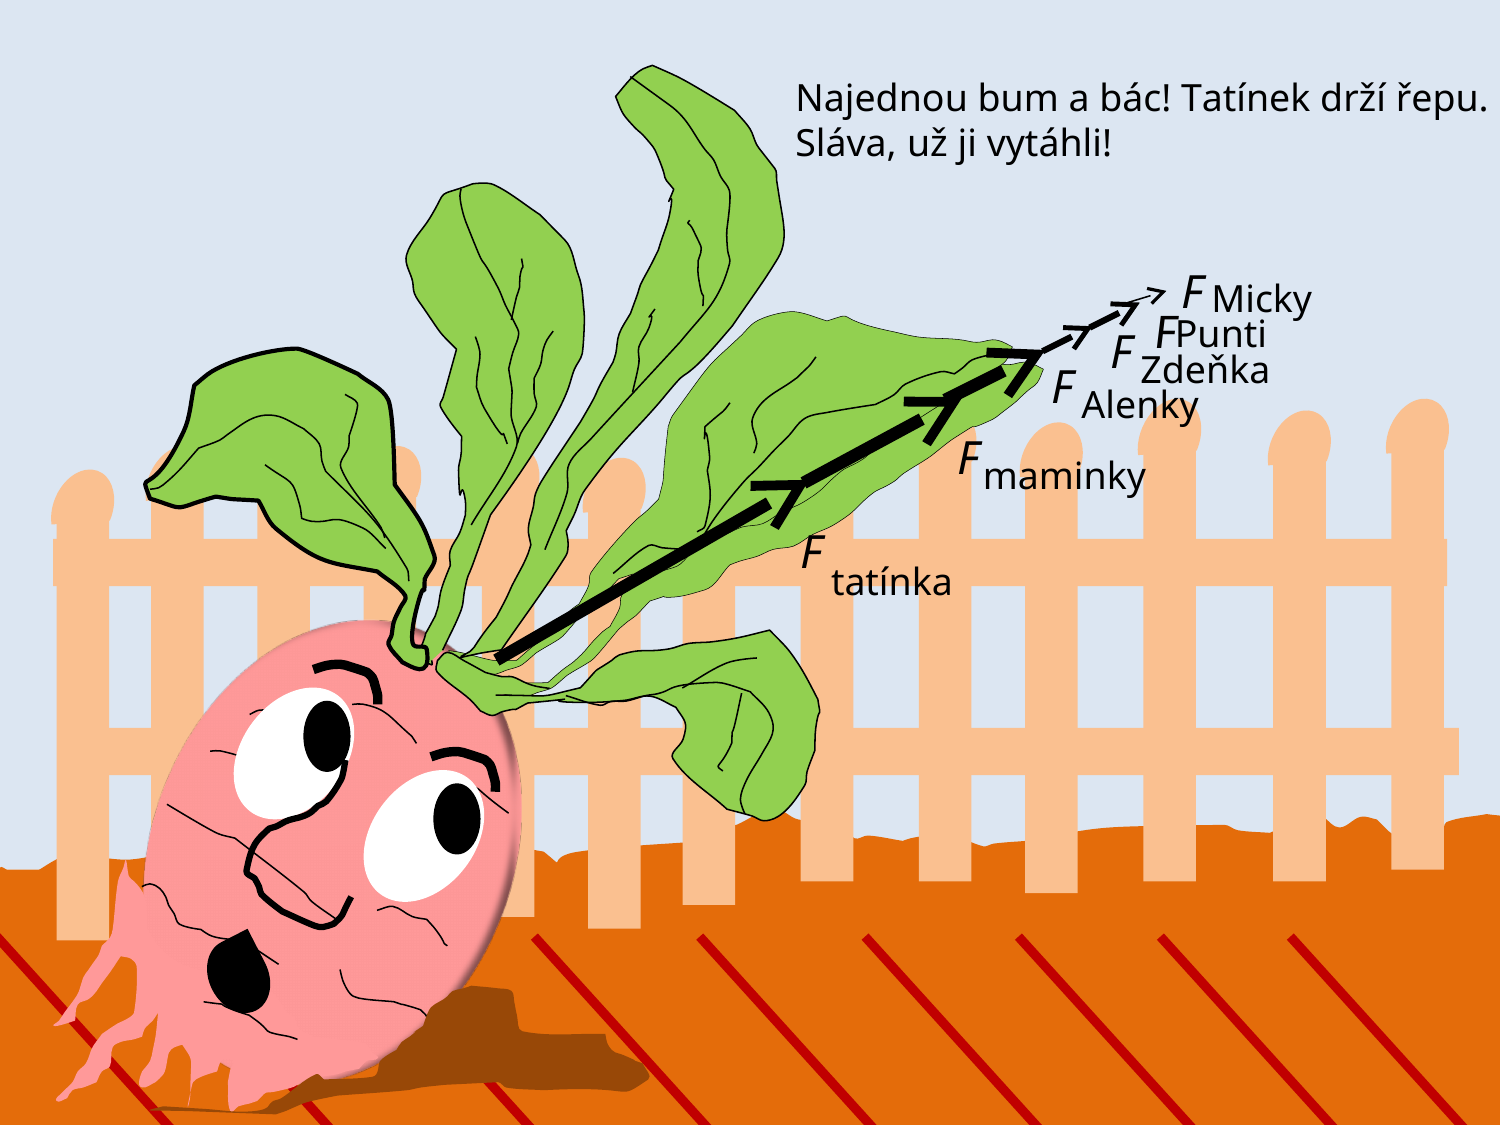

Najednou bum a bác! Tatínek drží řepu.
Sláva, už ji vytáhli!
F
Micky
F
Punti
F
Zdeňka
F
Alenky
F
maminky
F
tatínka